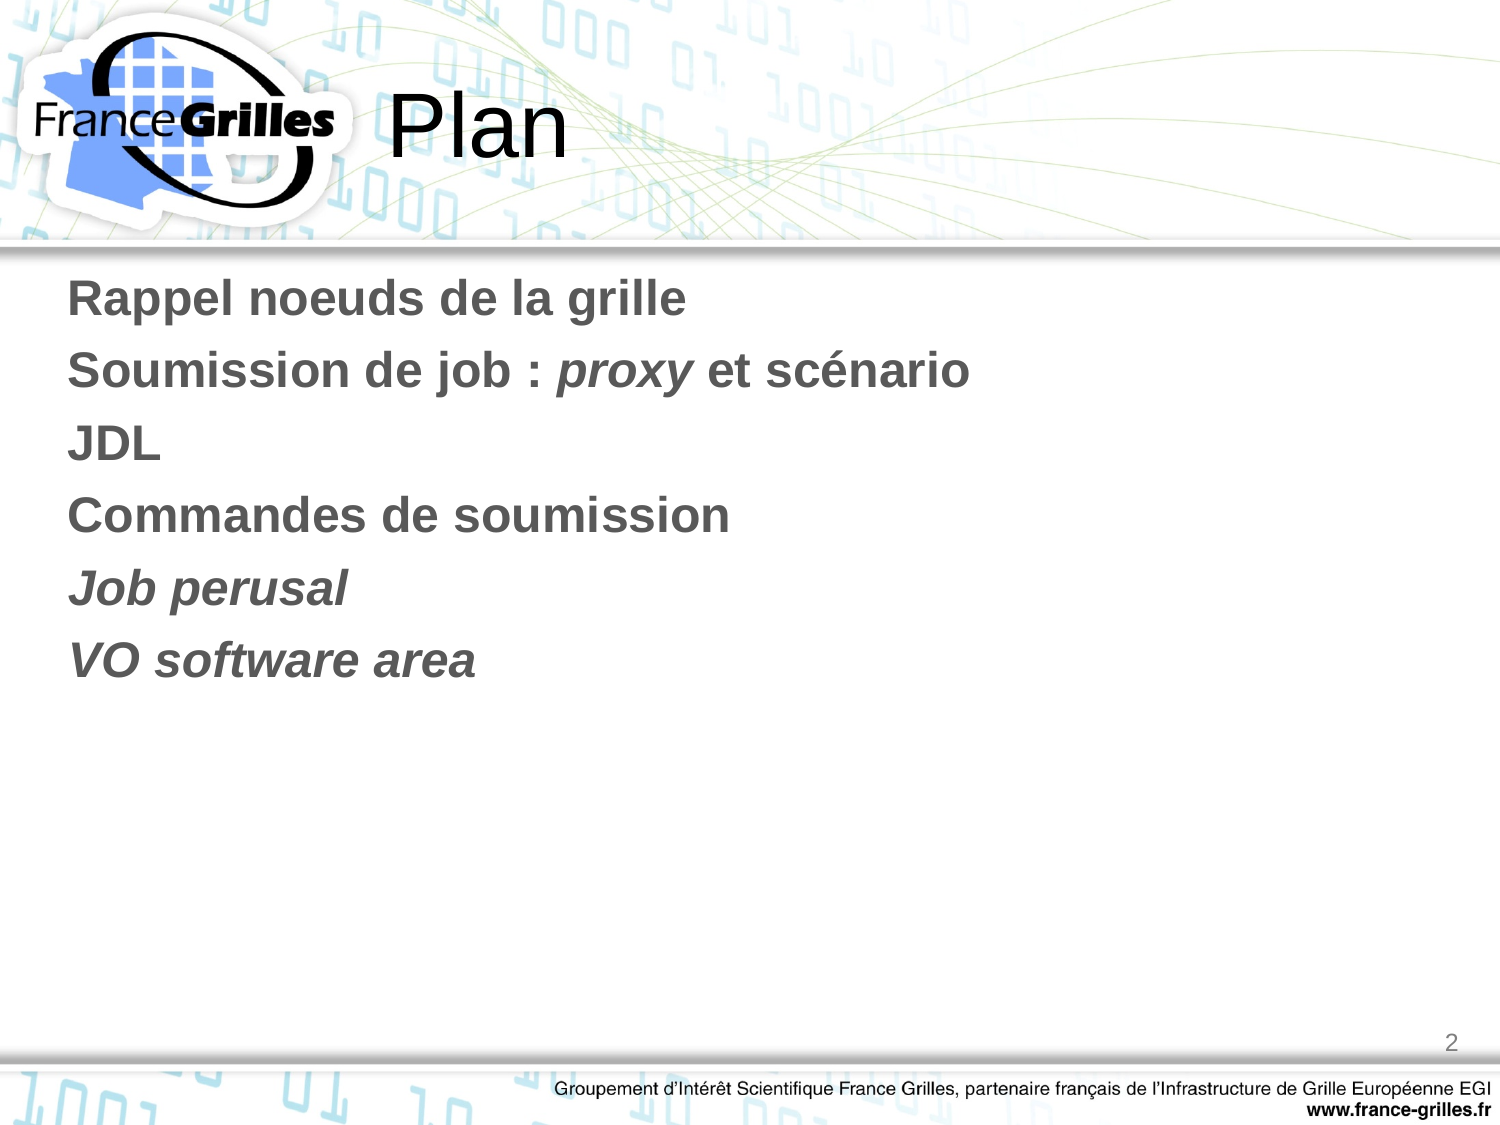

# Plan
Rappel noeuds de la grille
Soumission de job : proxy et scénario
JDL
Commandes de soumission
Job perusal
VO software area
2